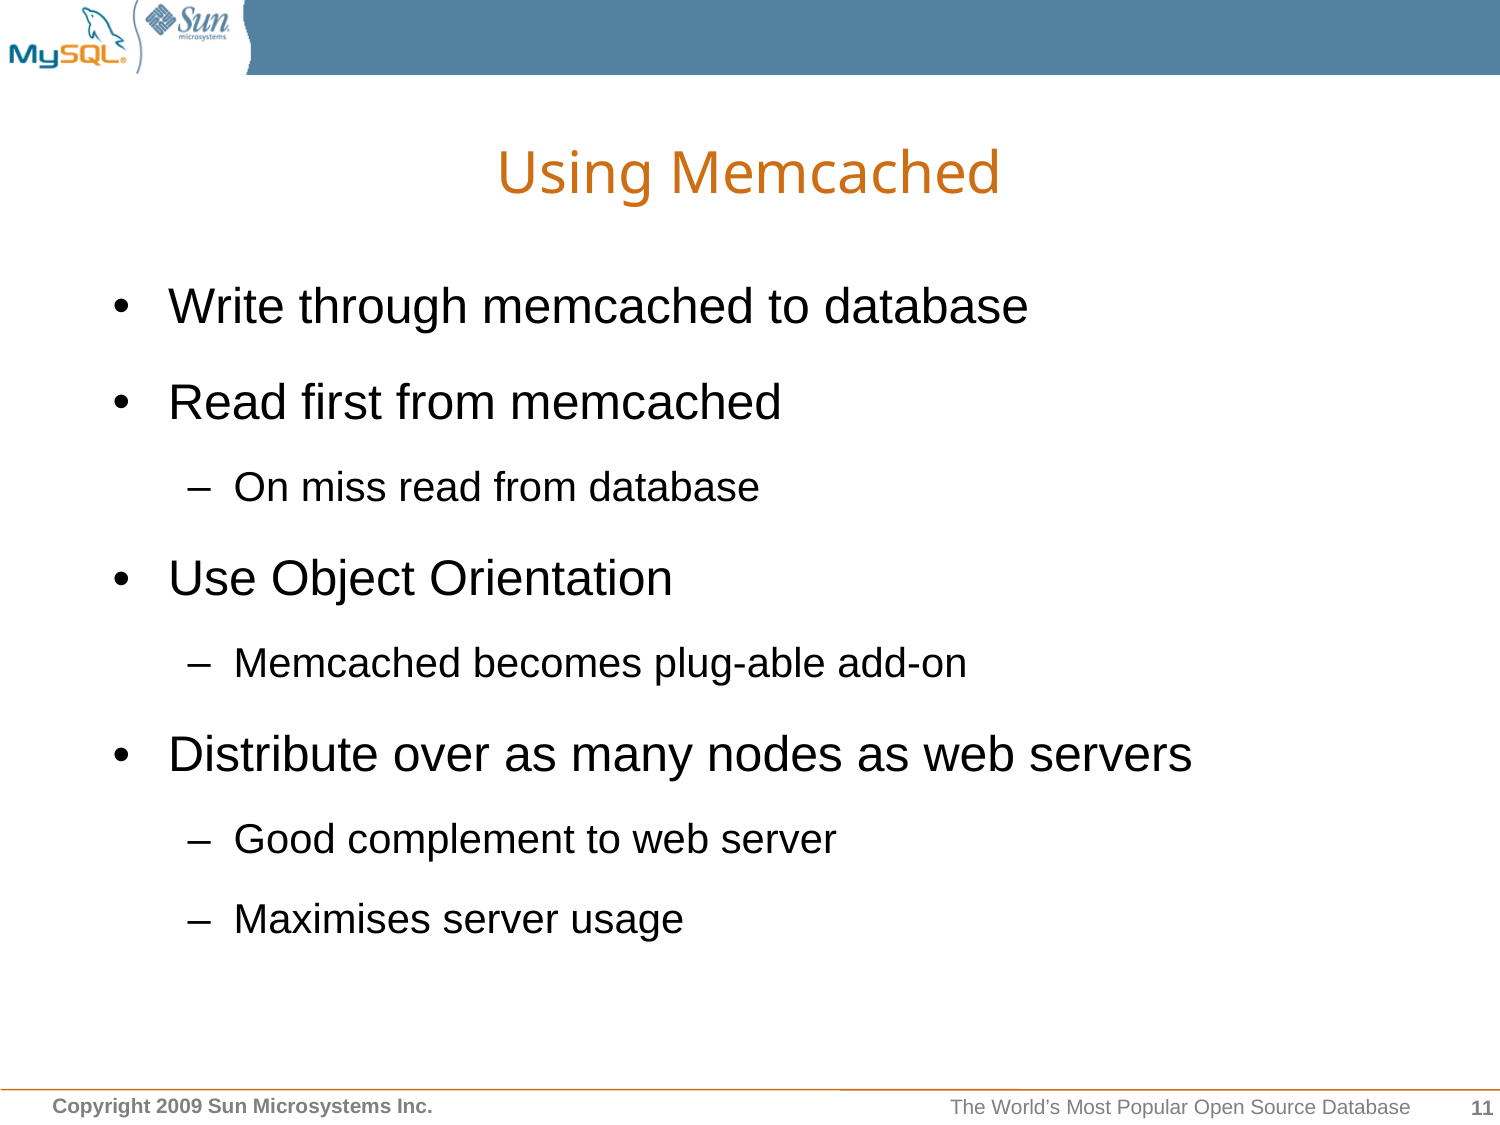

# Using Memcached
Write through memcached to database
Read first from memcached
On miss read from database
Use Object Orientation
Memcached becomes plug-able add-on
Distribute over as many nodes as web servers
Good complement to web server
Maximises server usage